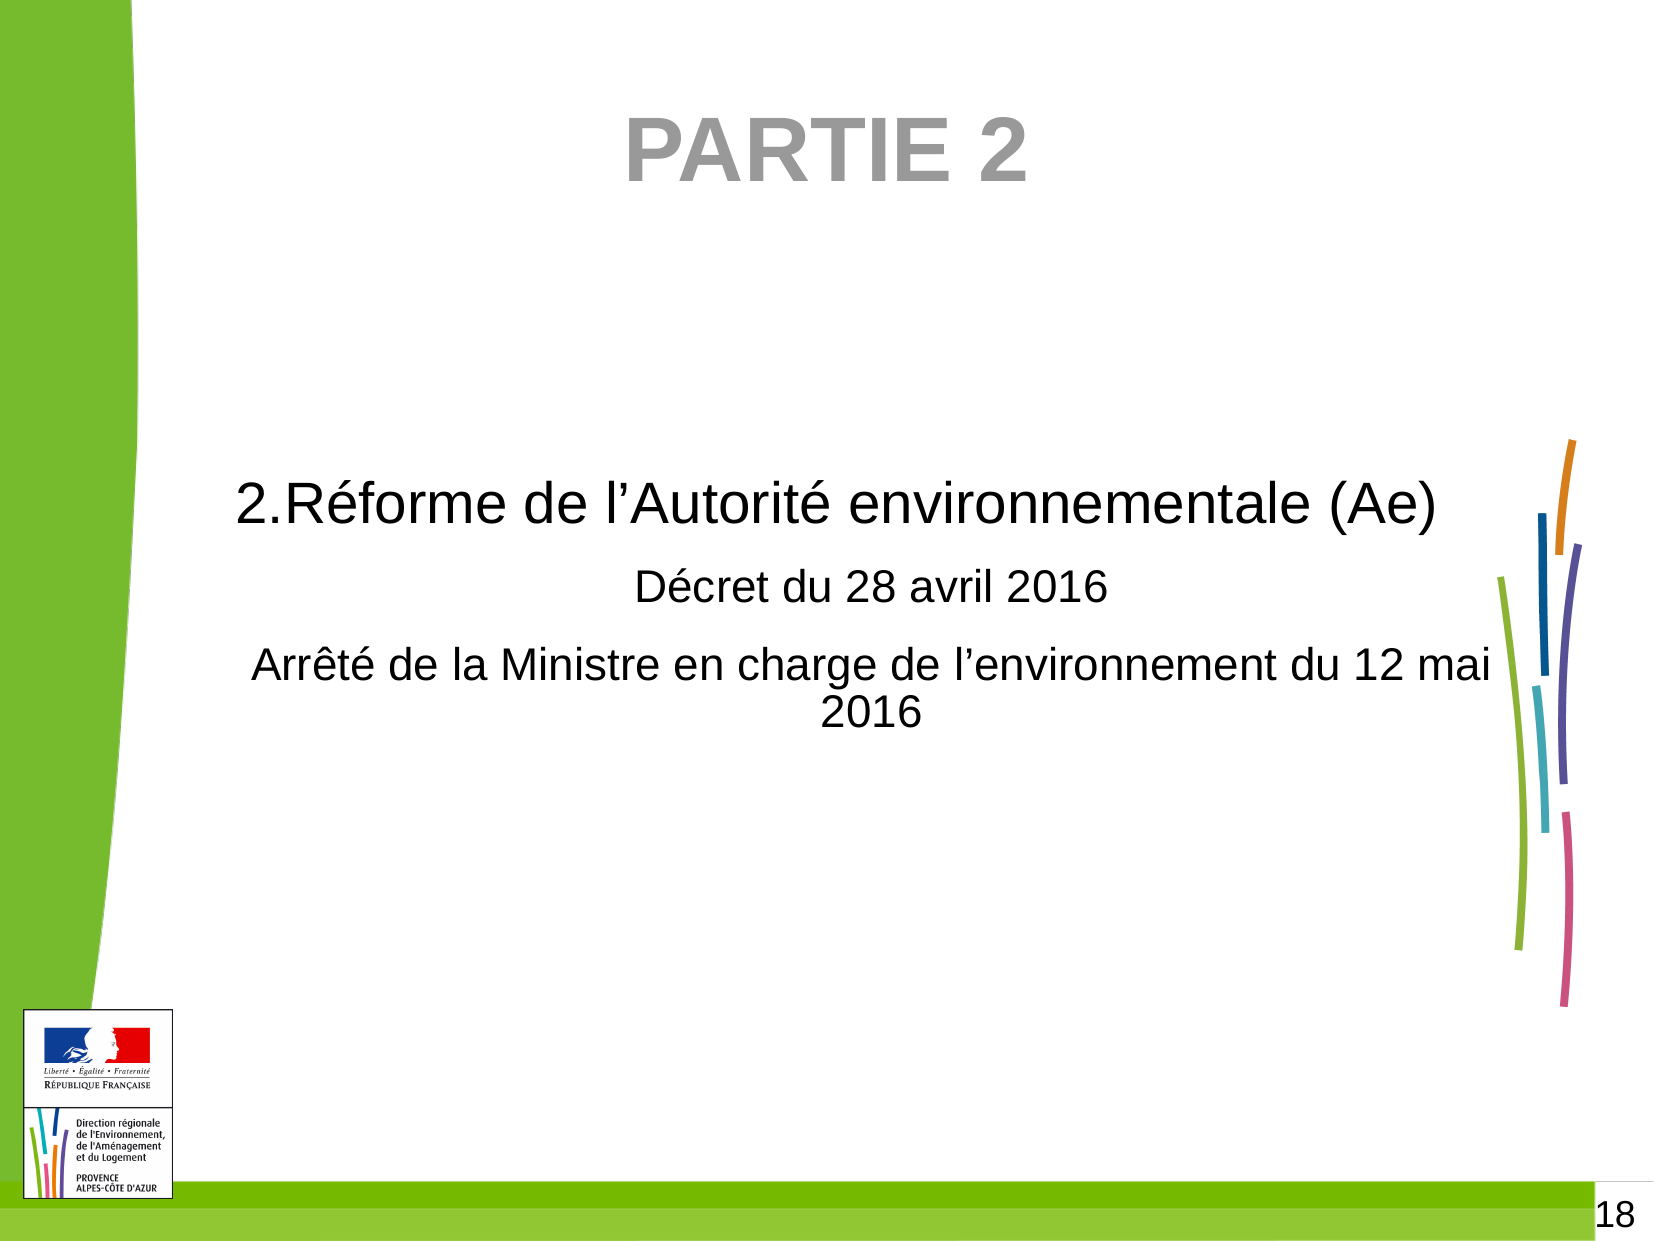

# PARTIE 2
2.Réforme de l’Autorité environnementale (Ae)
Décret du 28 avril 2016
Arrêté de la Ministre en charge de l’environnement du 12 mai 2016